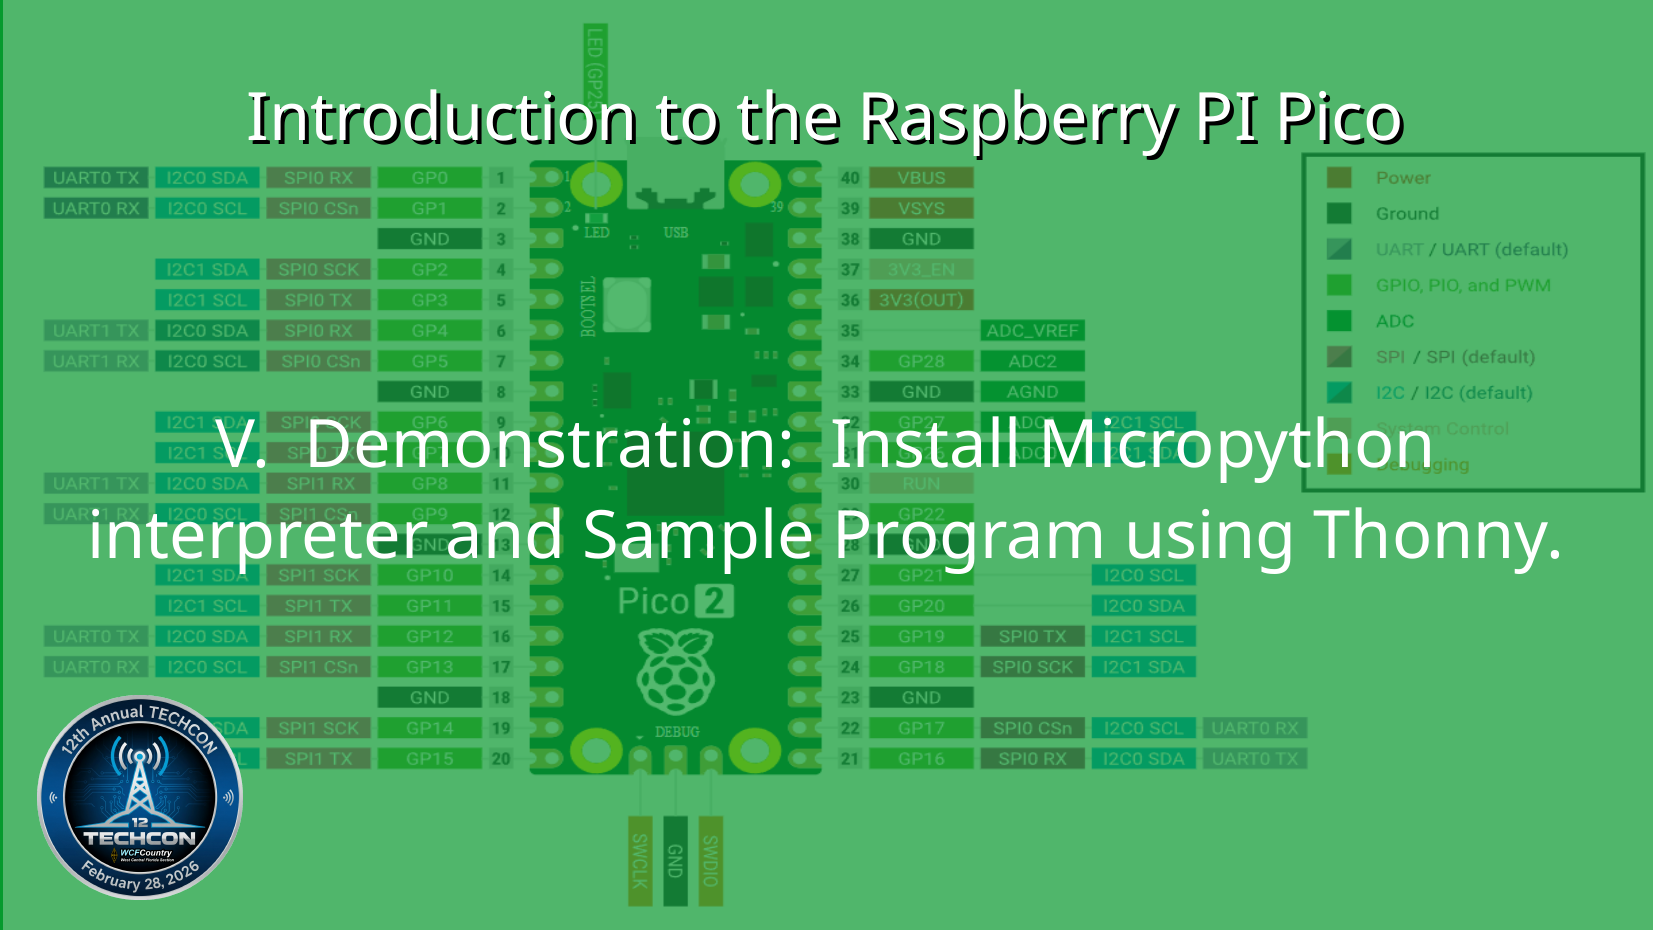

# Introduction to the Raspberry PI Pico
V. Demonstration: Install Micropython interpreter and Sample Program using Thonny.